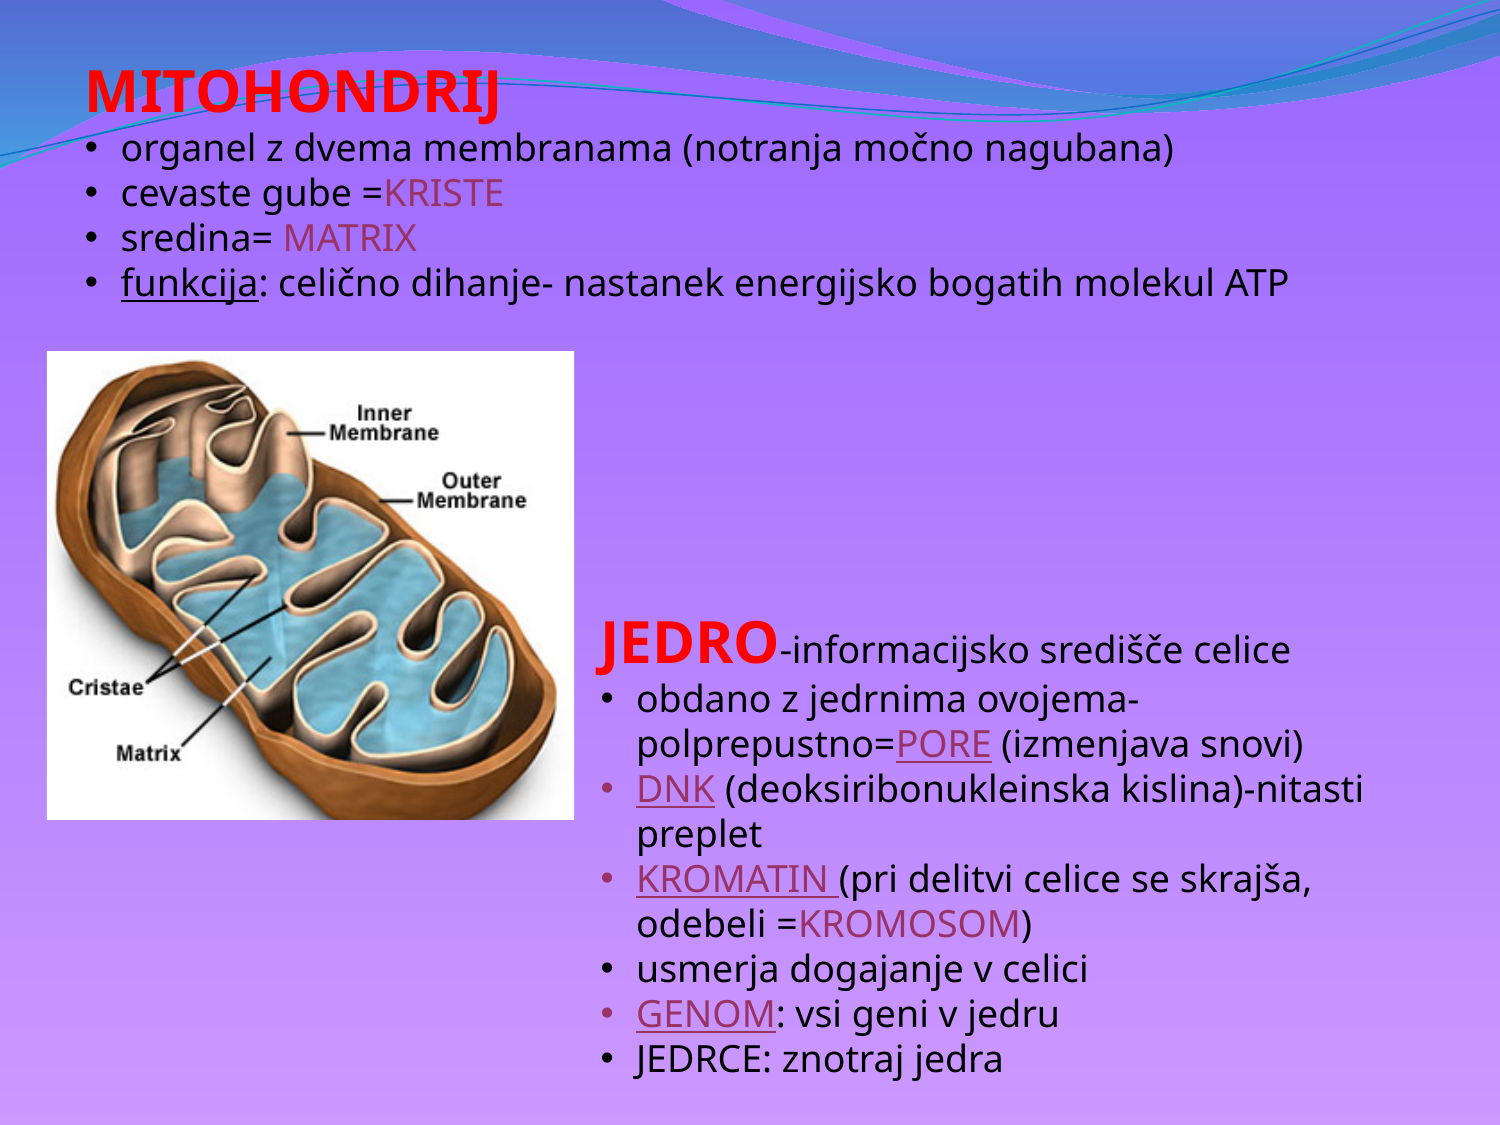

MITOHONDRIJ
organel z dvema membranama (notranja močno nagubana)
cevaste gube =KRISTE
sredina= MATRIX
funkcija: celično dihanje- nastanek energijsko bogatih molekul ATP
JEDRO-informacijsko središče celice
obdano z jedrnima ovojema-polprepustno=PORE (izmenjava snovi)
DNK (deoksiribonukleinska kislina)-nitasti preplet
KROMATIN (pri delitvi celice se skrajša, odebeli =KROMOSOM)
usmerja dogajanje v celici
GENOM: vsi geni v jedru
JEDRCE: znotraj jedra